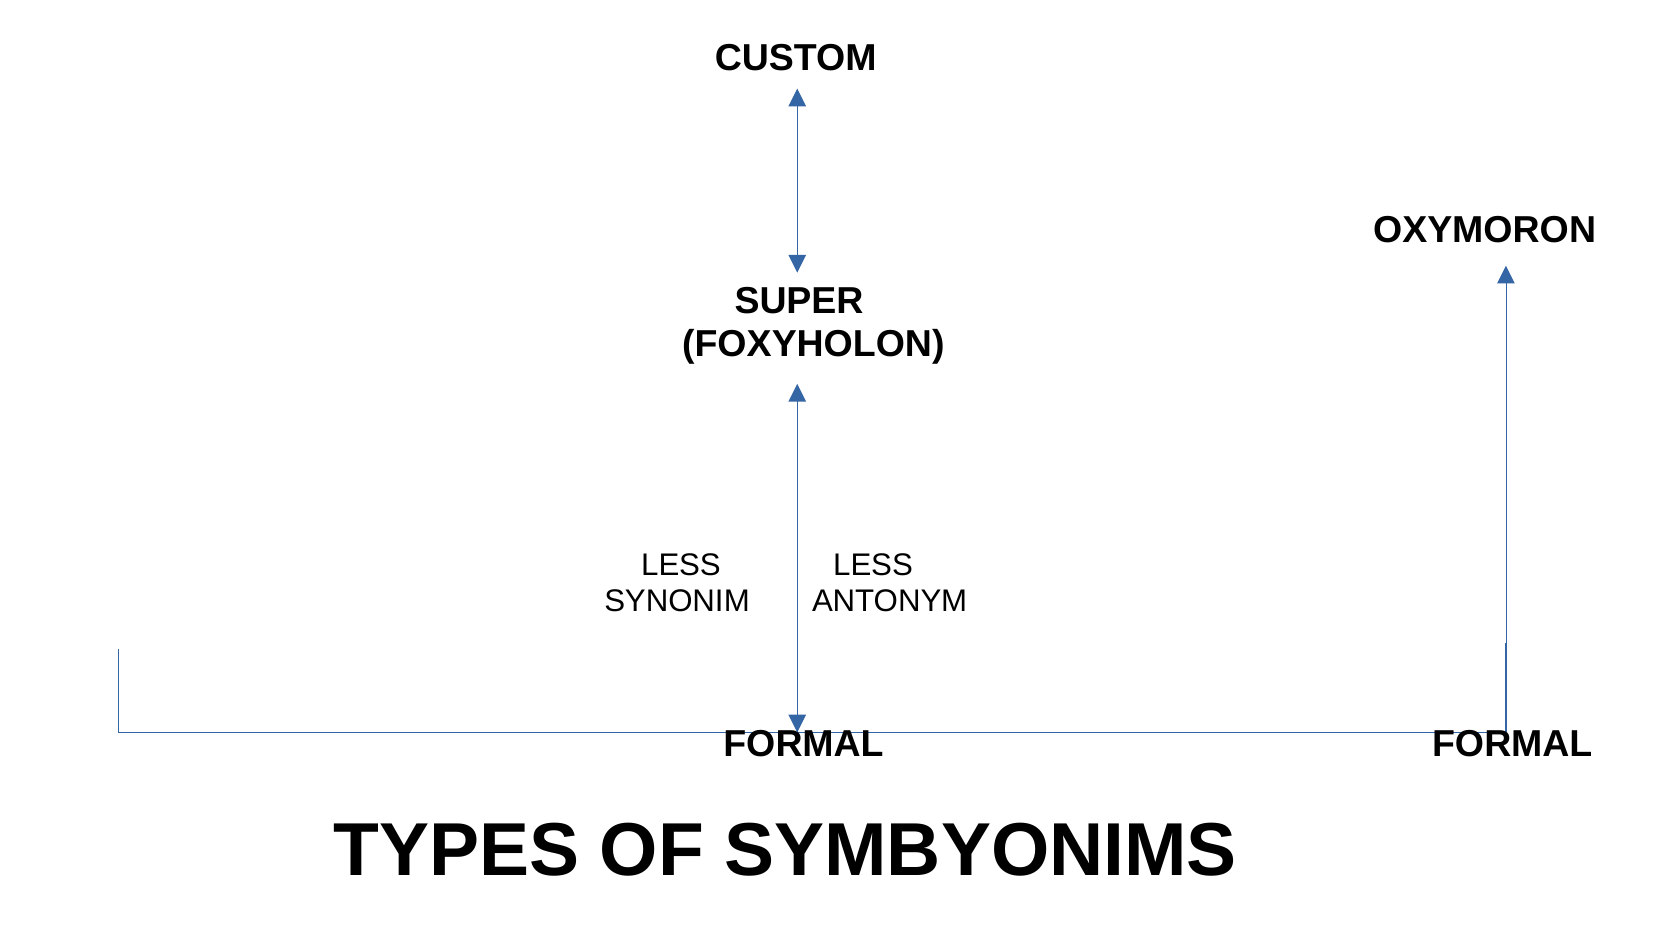

CUSTOM
OXYMORON
 SUPER
(FOXYHOLON)
 LESS
 SYNONIM
 LESS ANTONYM
 FORMAL
 FORMAL
TYPES OF SYMBYONIMS